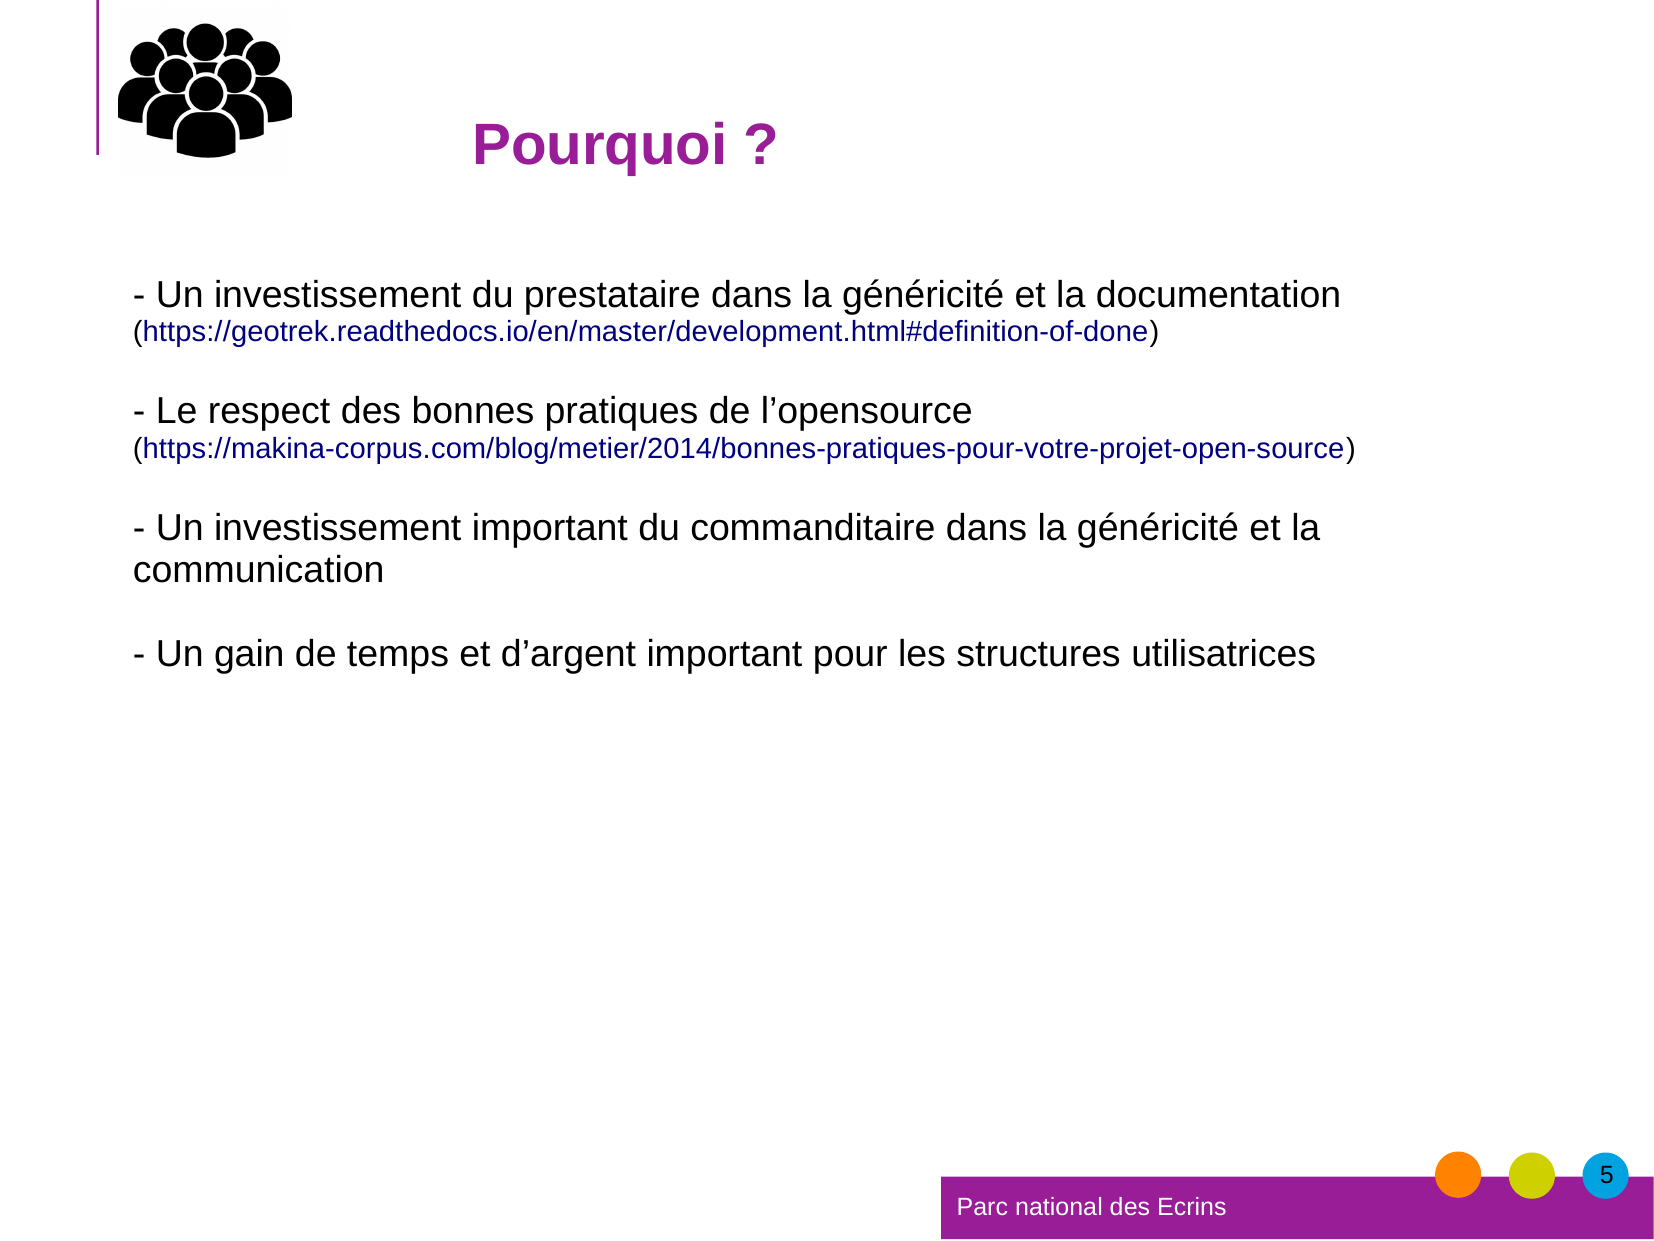

# Pourquoi ?
- Un investissement du prestataire dans la généricité et la documentation
(https://geotrek.readthedocs.io/en/master/development.html#definition-of-done)
- Le respect des bonnes pratiques de l’opensource
(https://makina-corpus.com/blog/metier/2014/bonnes-pratiques-pour-votre-projet-open-source)
- Un investissement important du commanditaire dans la généricité et la communication
- Un gain de temps et d’argent important pour les structures utilisatrices